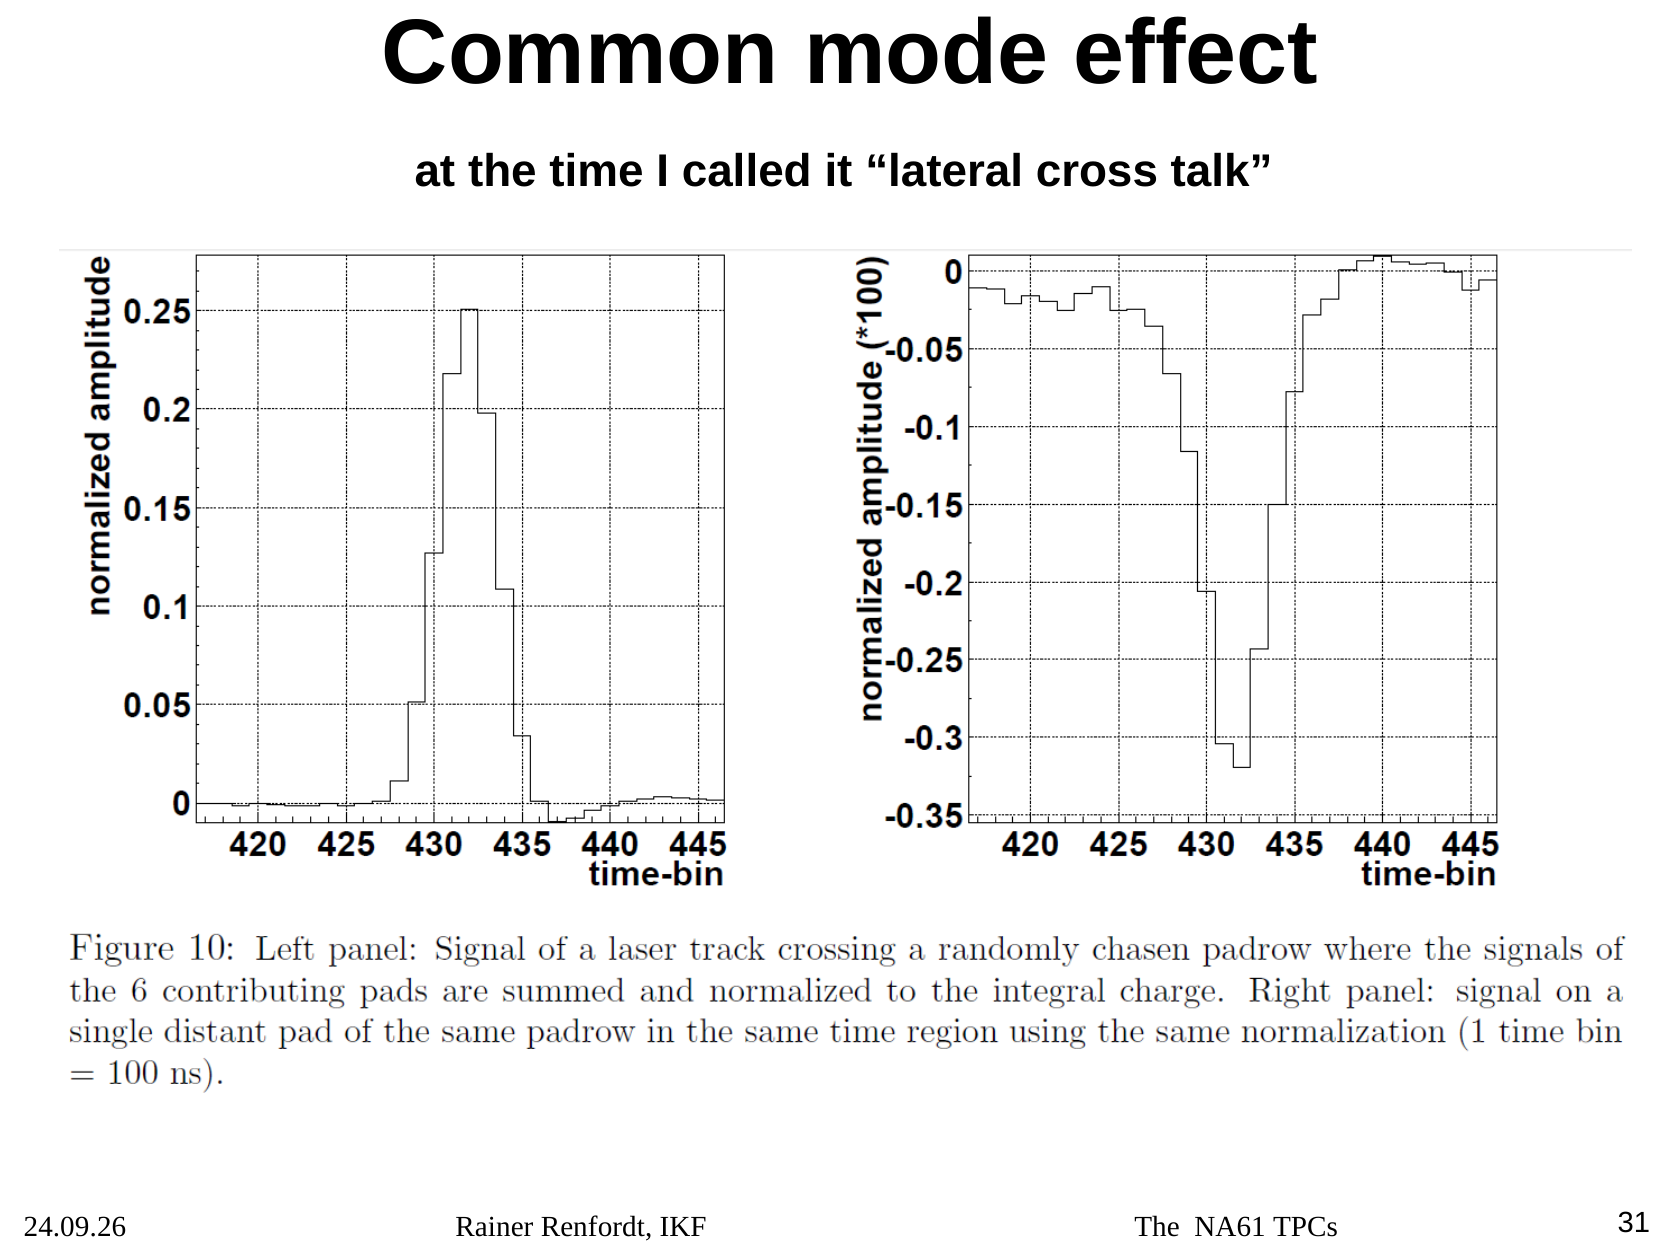

# Common mode effect at the time I called it “lateral cross talk”